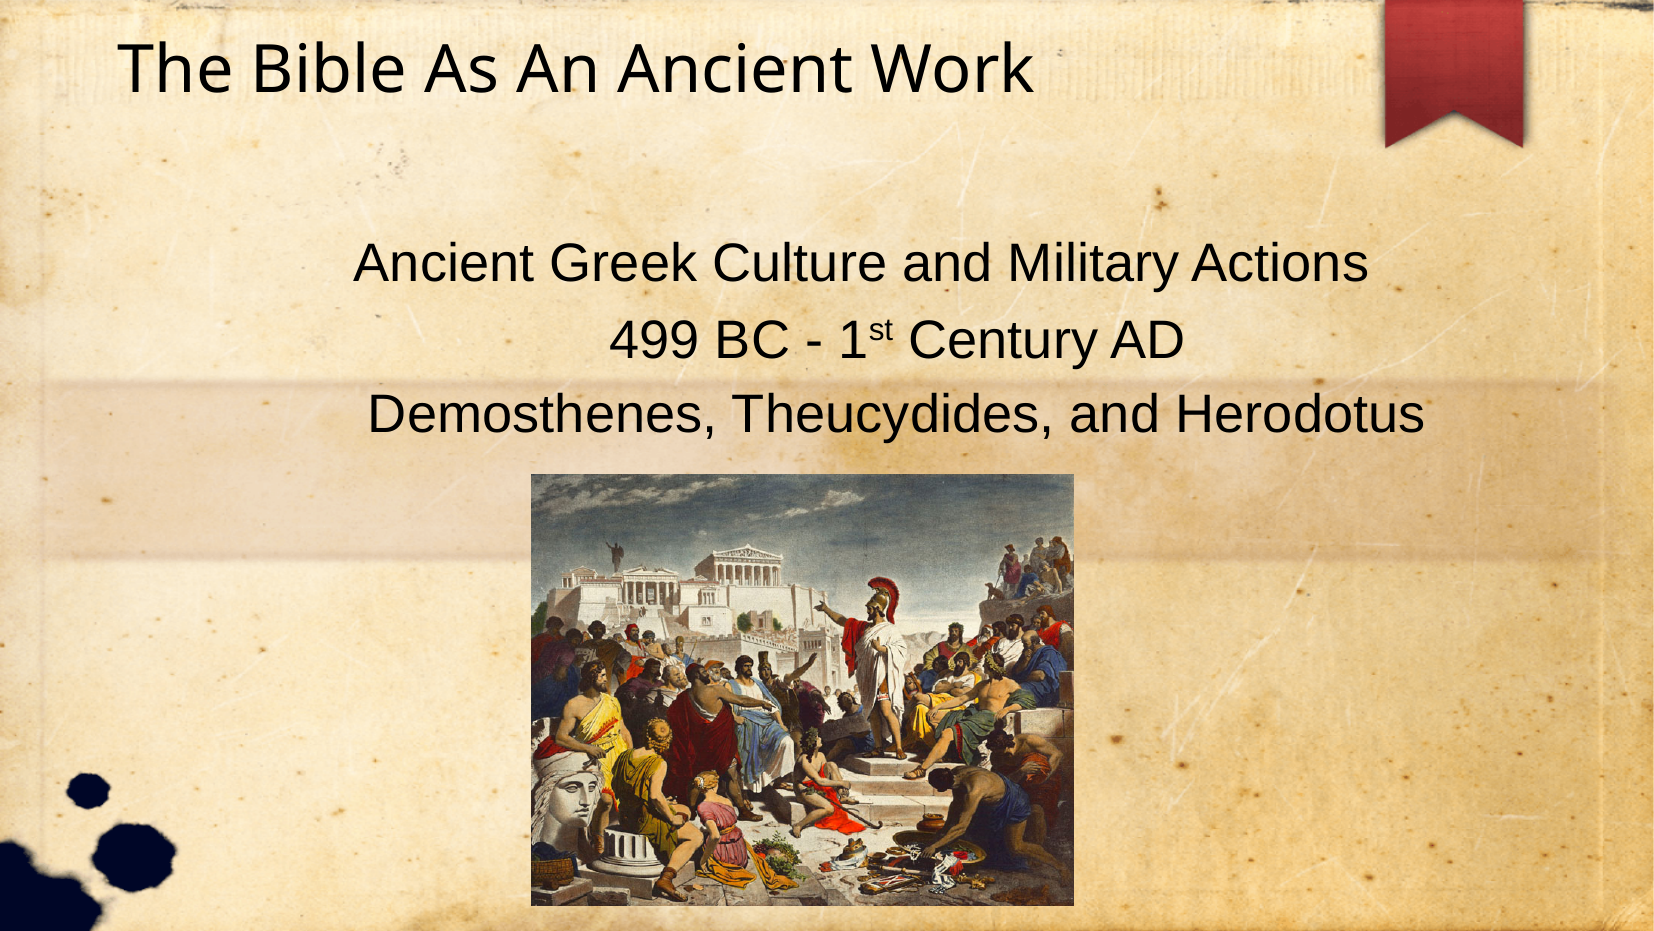

# The Bible As An Ancient Work
Ancient Greek Culture and Military Actions
499 BC - 1st Century AD
Demosthenes, Theucydides, and Herodotus